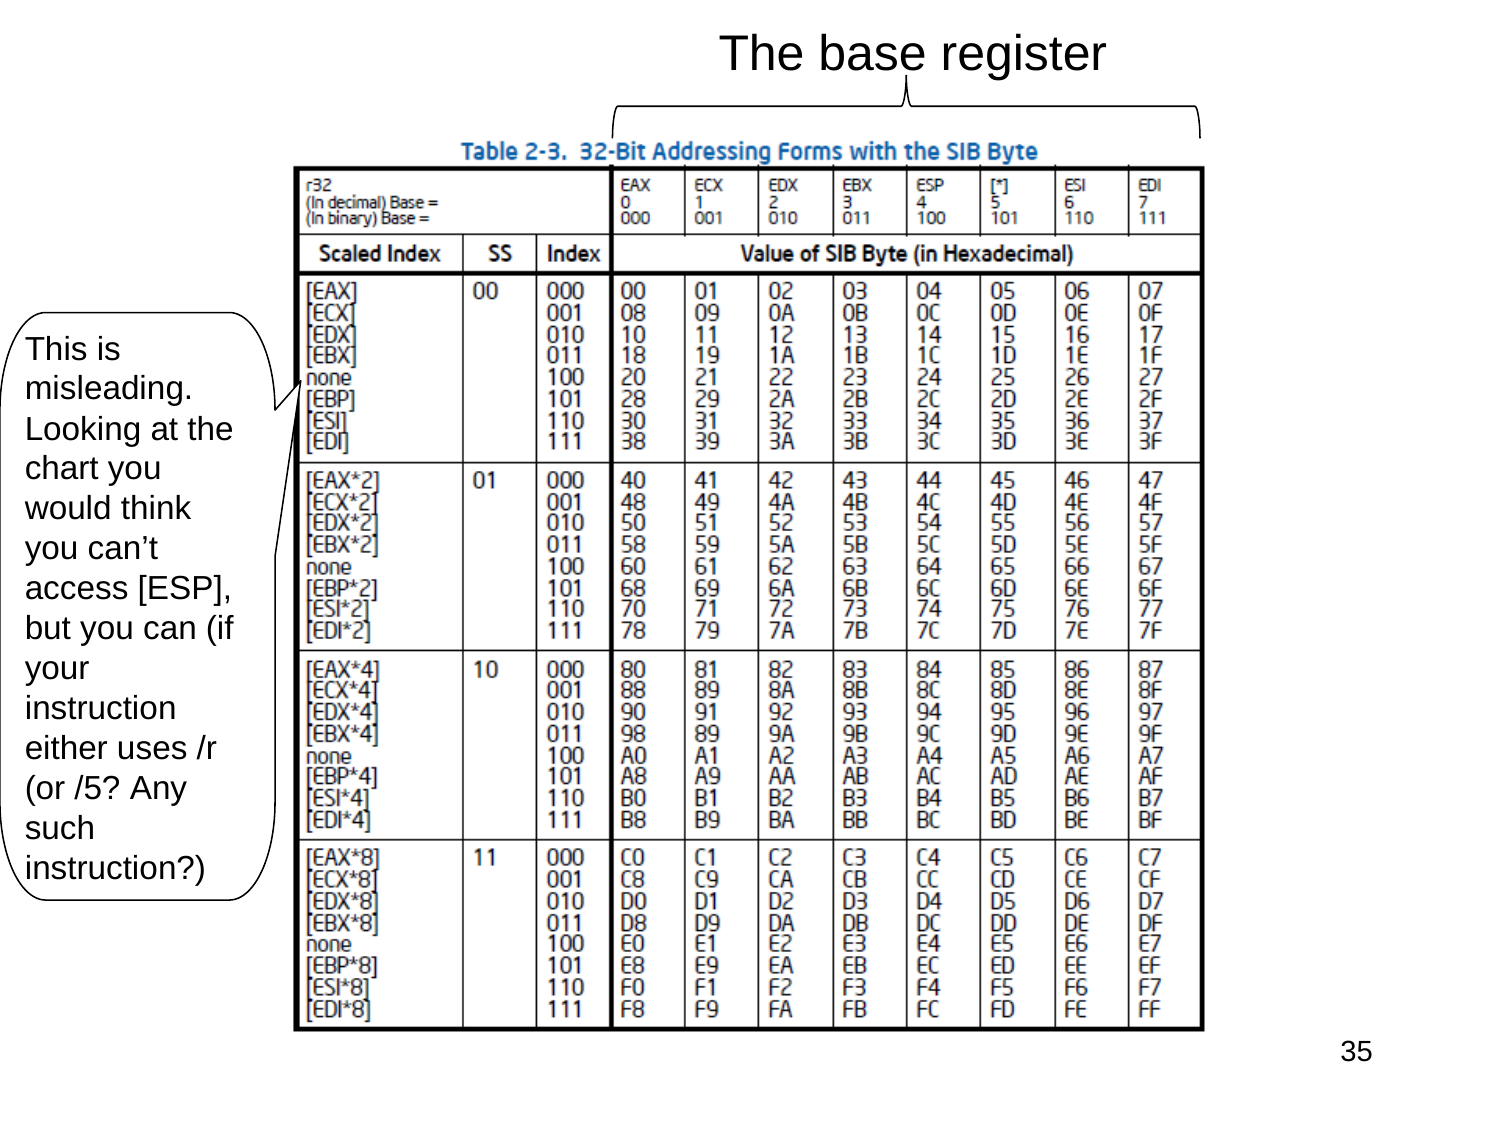

The base register
#
This is misleading. Looking at the chart you would think you can’t access [ESP], but you can (if your instruction either uses /r (or /5? Any such instruction?)